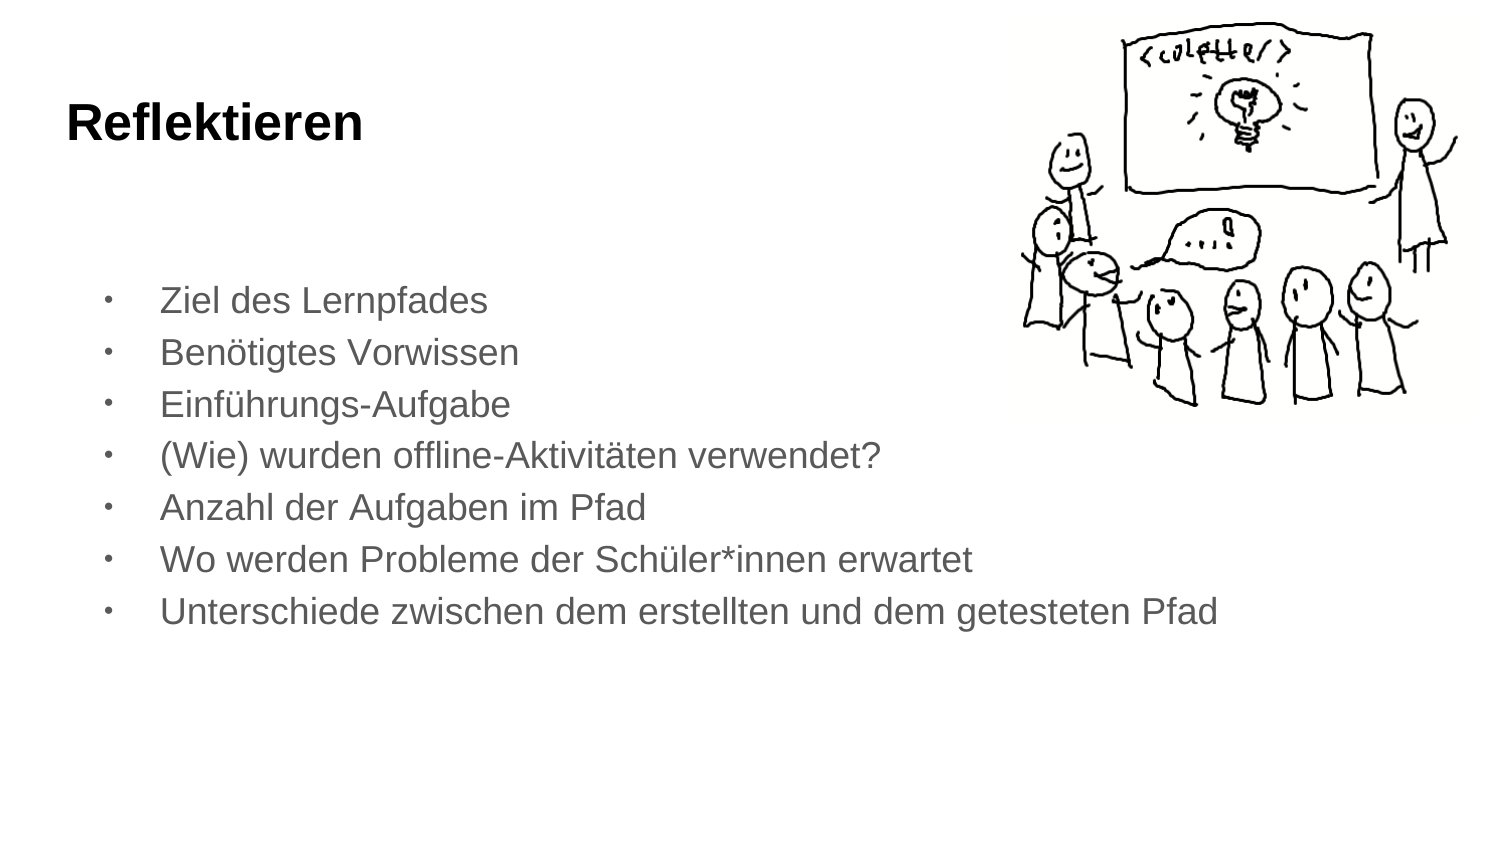

# Reflektieren
Ziel des Lernpfades
Benötigtes Vorwissen
Einführungs-Aufgabe
(Wie) wurden offline-Aktivitäten verwendet?
Anzahl der Aufgaben im Pfad
Wo werden Probleme der Schüler*innen erwartet
Unterschiede zwischen dem erstellten und dem getesteten Pfad